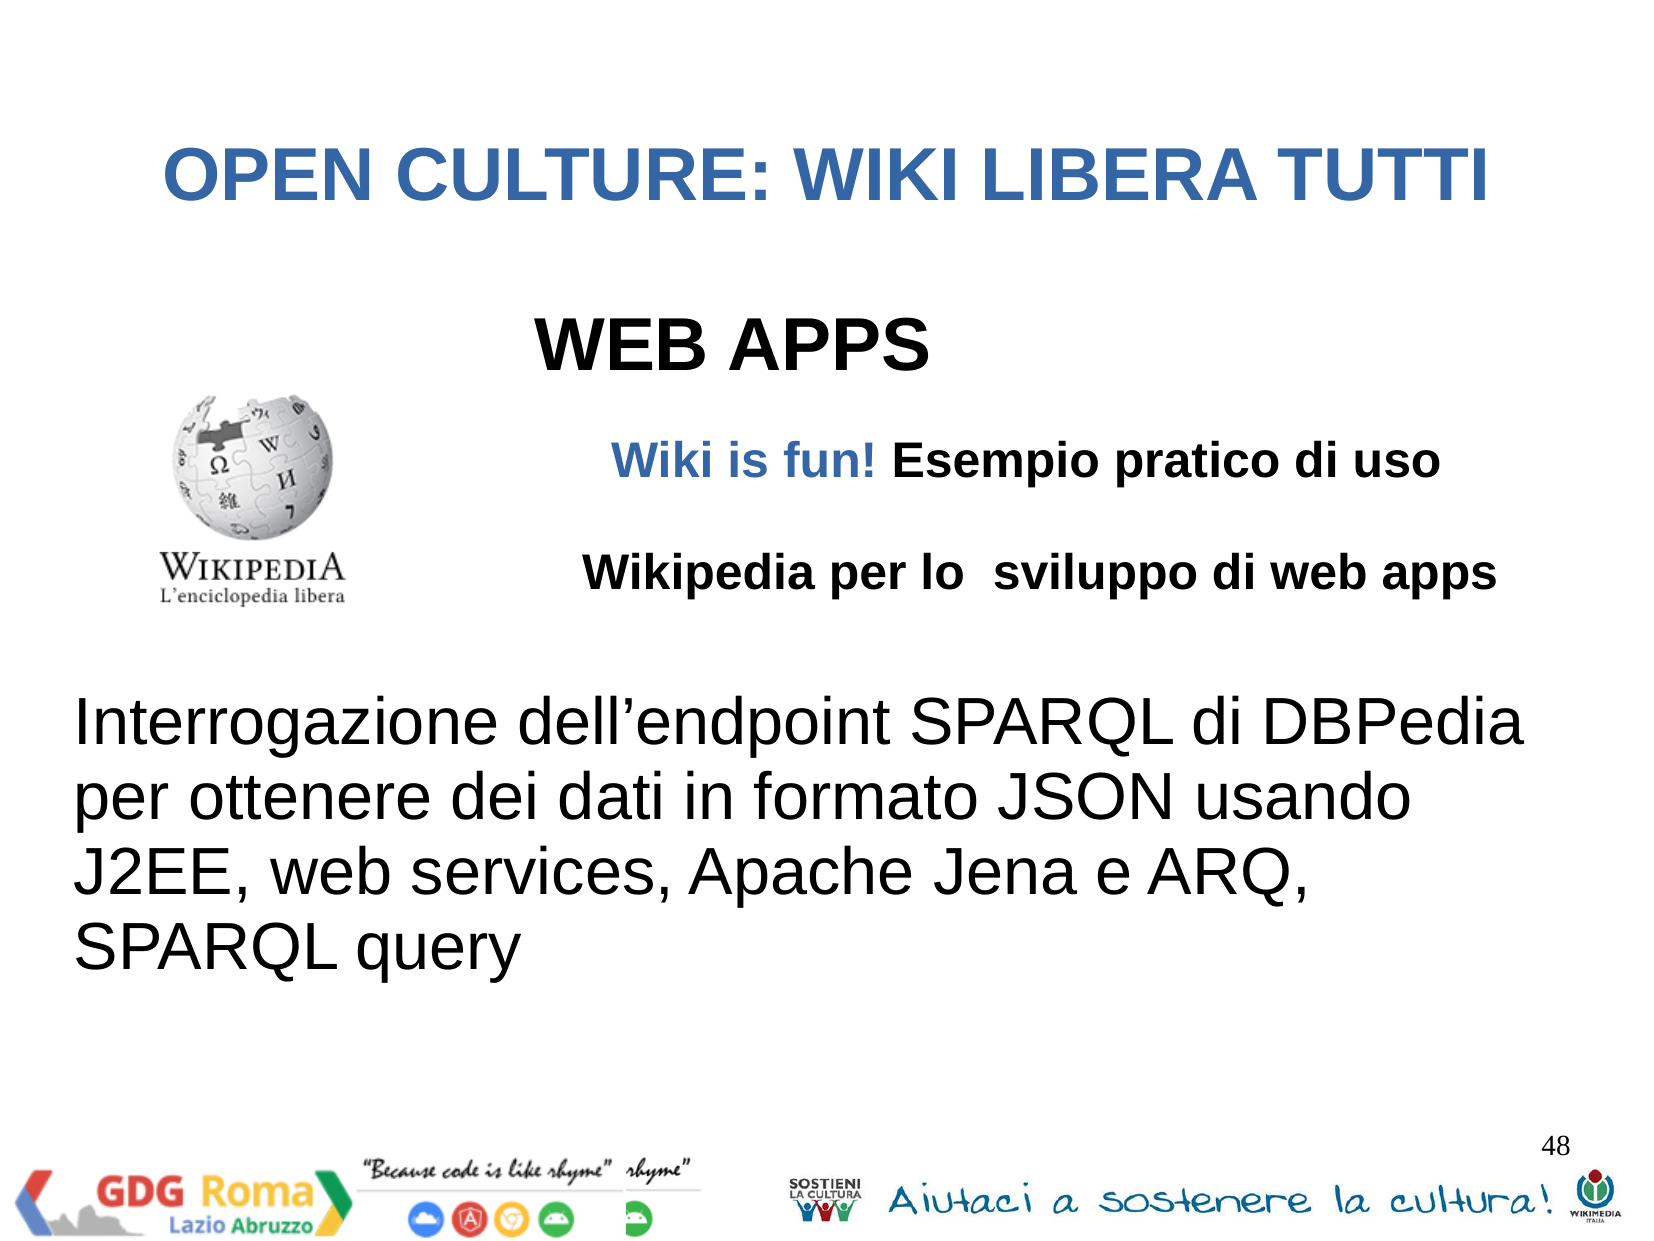

# OPEN CULTURE: WIKI LIBERA TUTTI
WEB APPS
Wiki is fun! Esempio pratico di uso
 Wikipedia per lo sviluppo di web apps
Interrogazione dell’endpoint SPARQL di DBPedia per ottenere dei dati in formato JSON usando J2EE, web services, Apache Jena e ARQ, SPARQL query
48